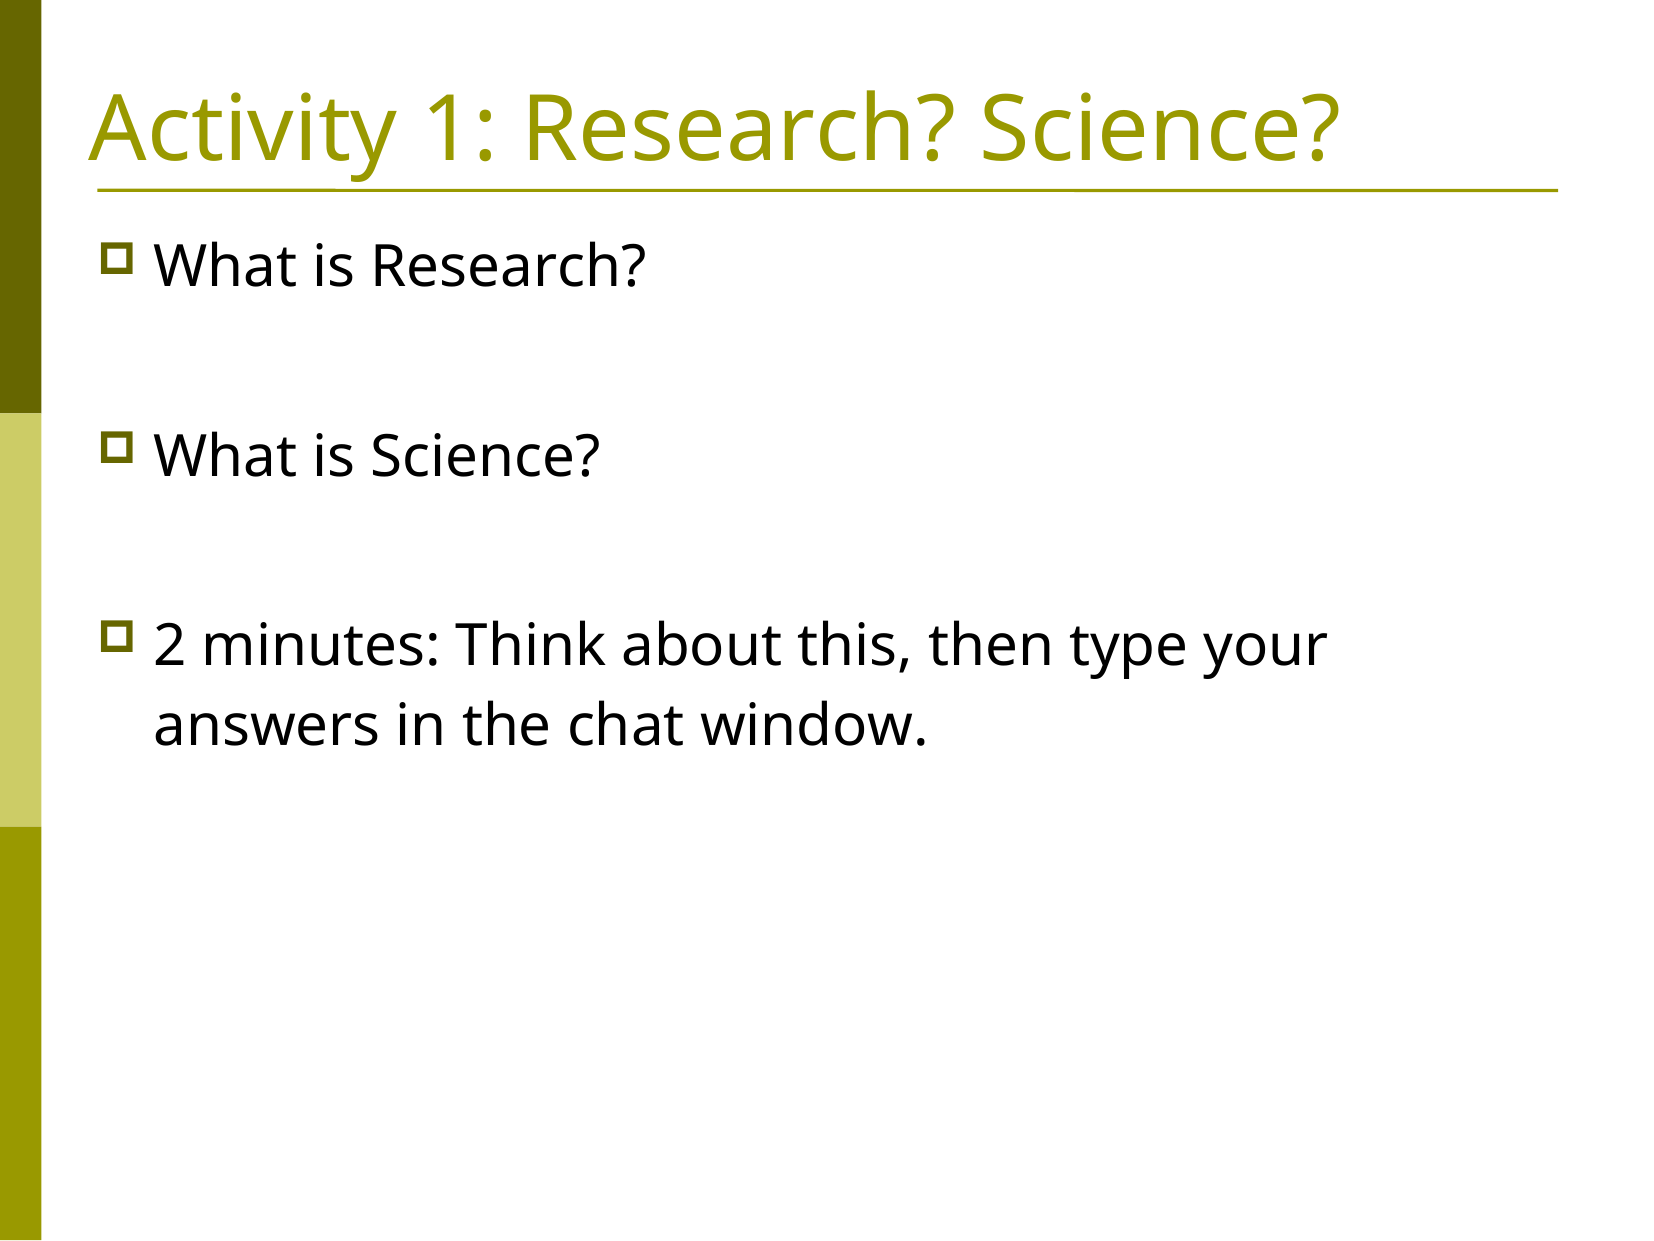

# Activity 1: Research? Science?
What is Research?
What is Science?
2 minutes: Think about this, then type your answers in the chat window.